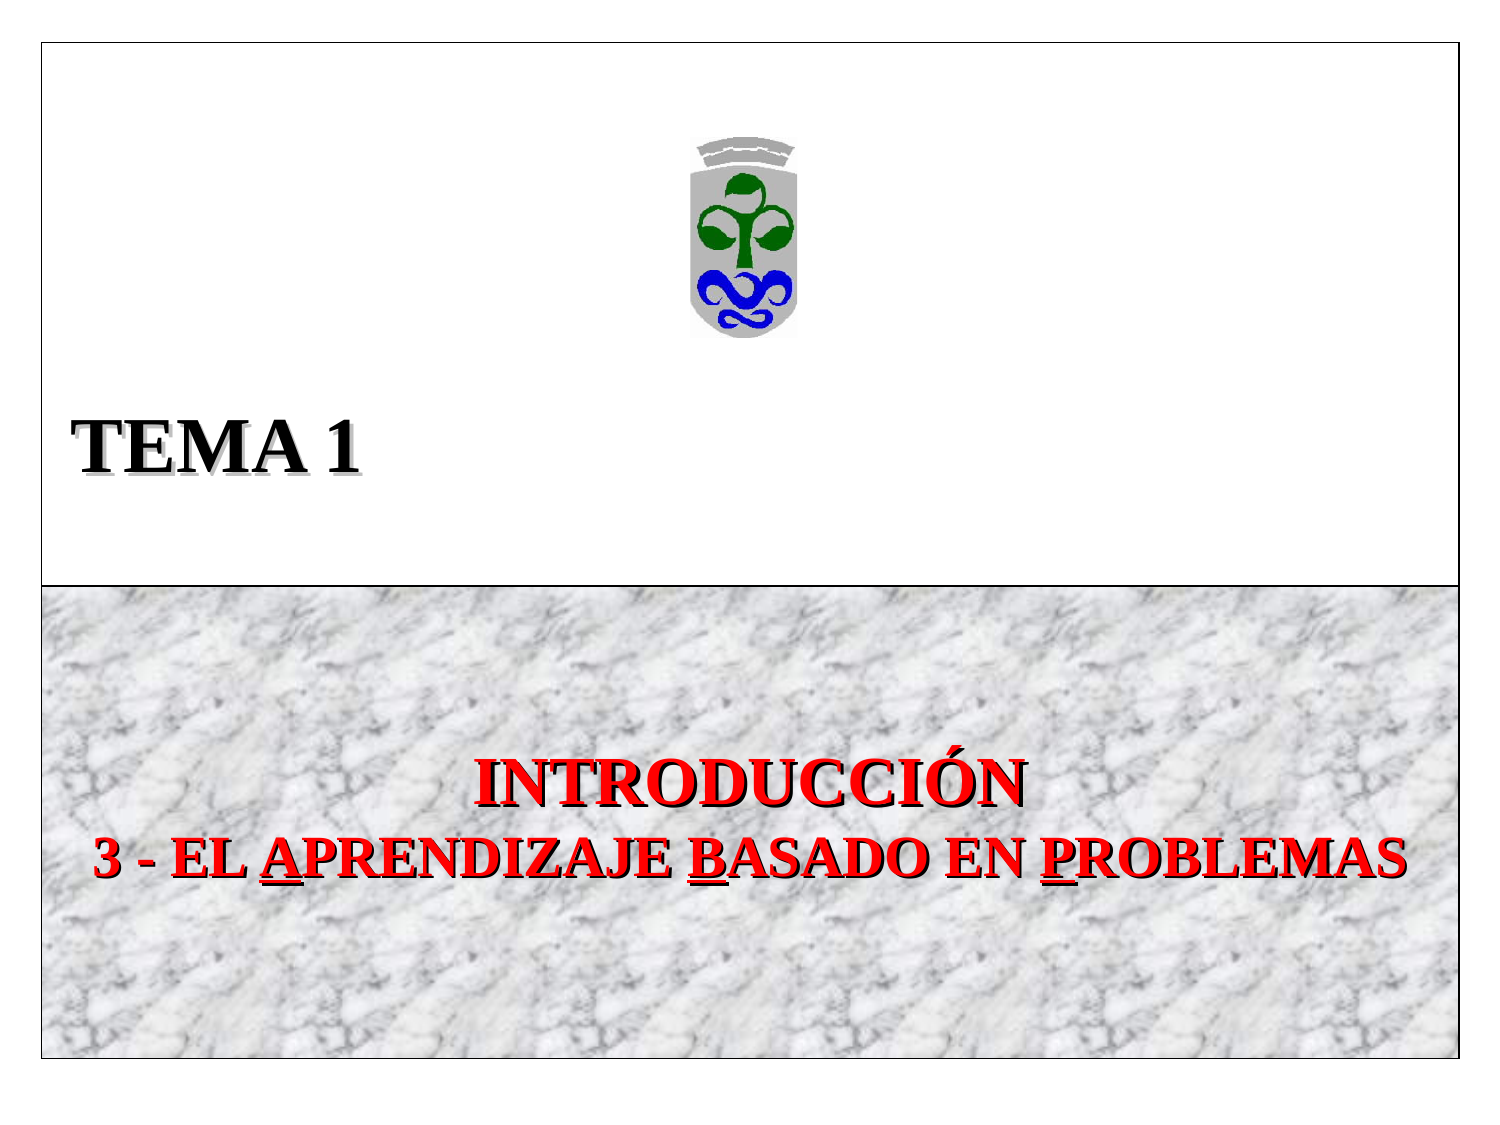

TEMA 1
INTRODUCCIÓN
3 - EL APRENDIZAJE BASADO EN PROBLEMAS